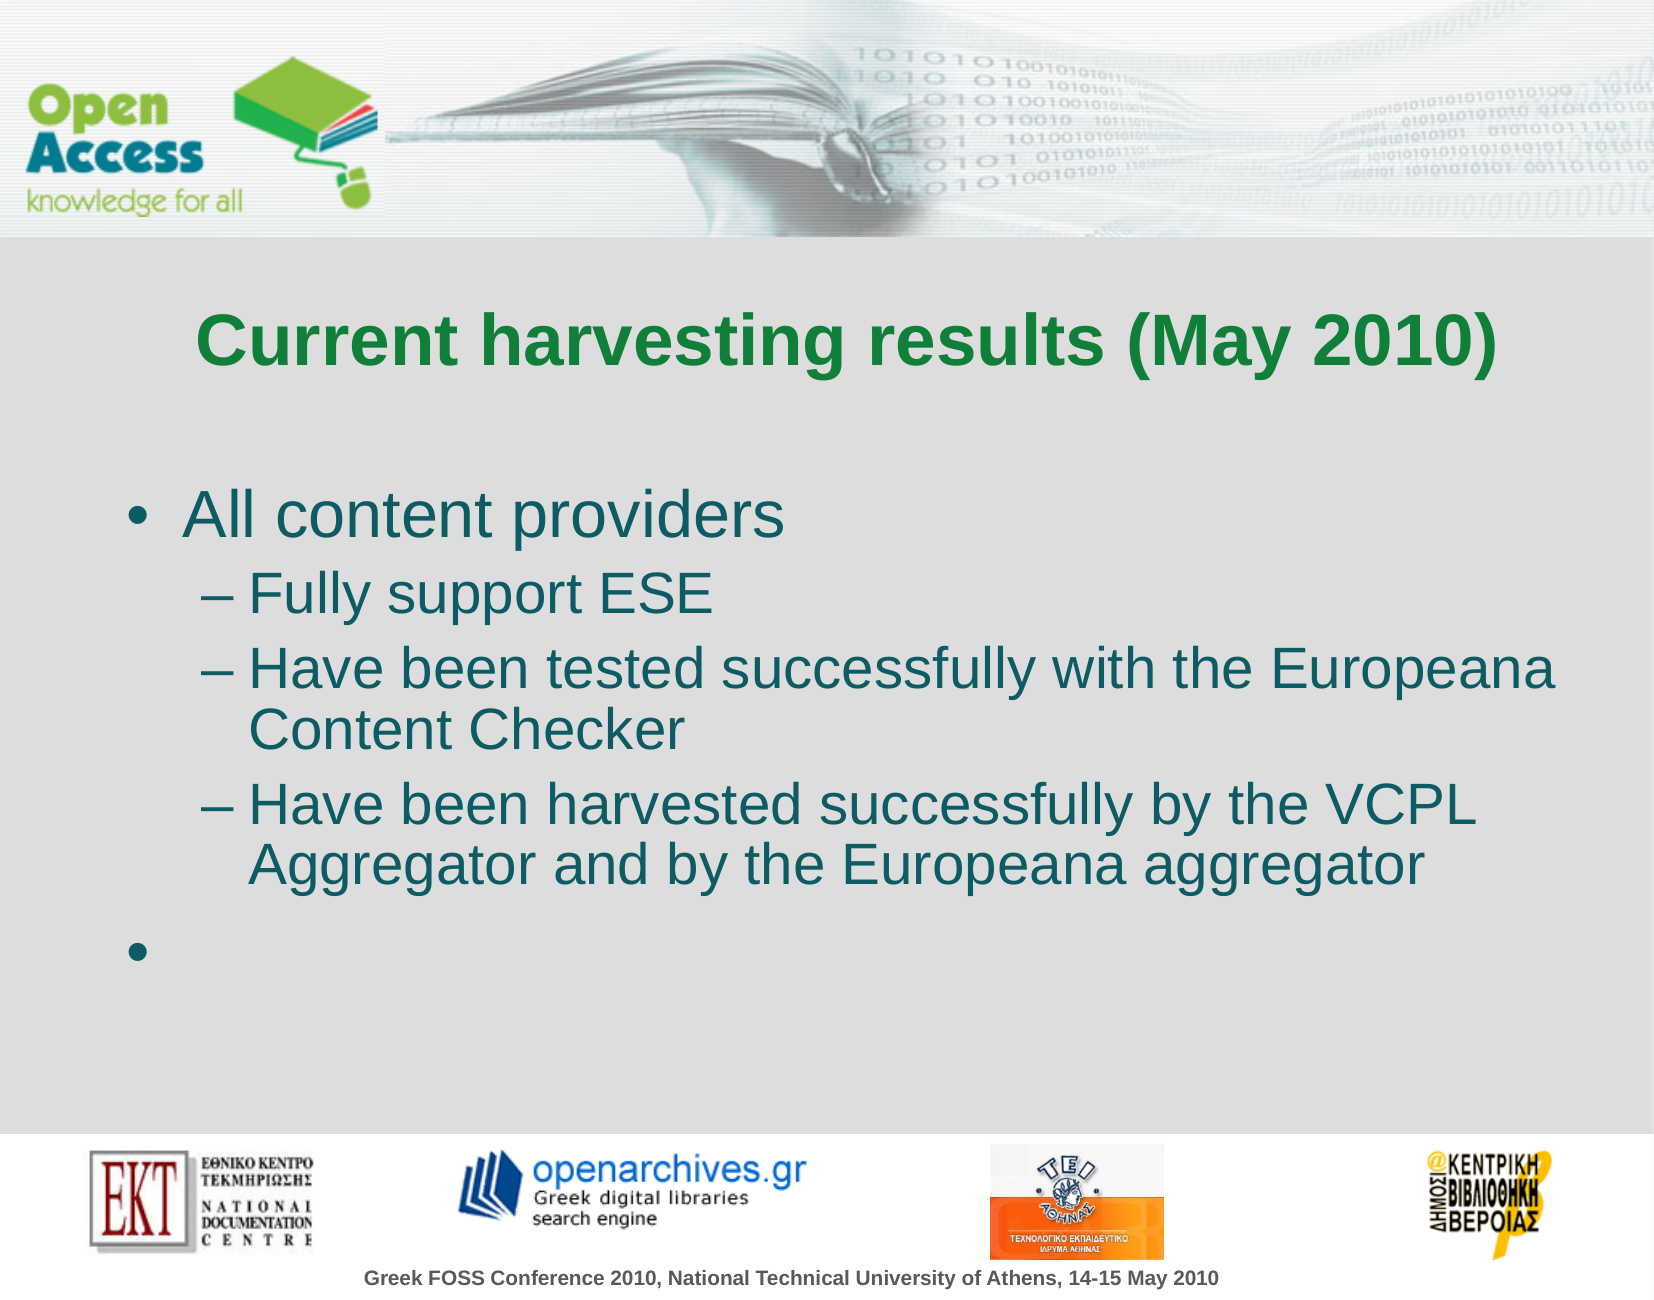

Current harvesting results (May 2010)
# All content providers
Fully support ESE
Have been tested successfully with the Europeana Content Checker
Have been harvested successfully by the VCPL Aggregator and by the Europeana aggregator